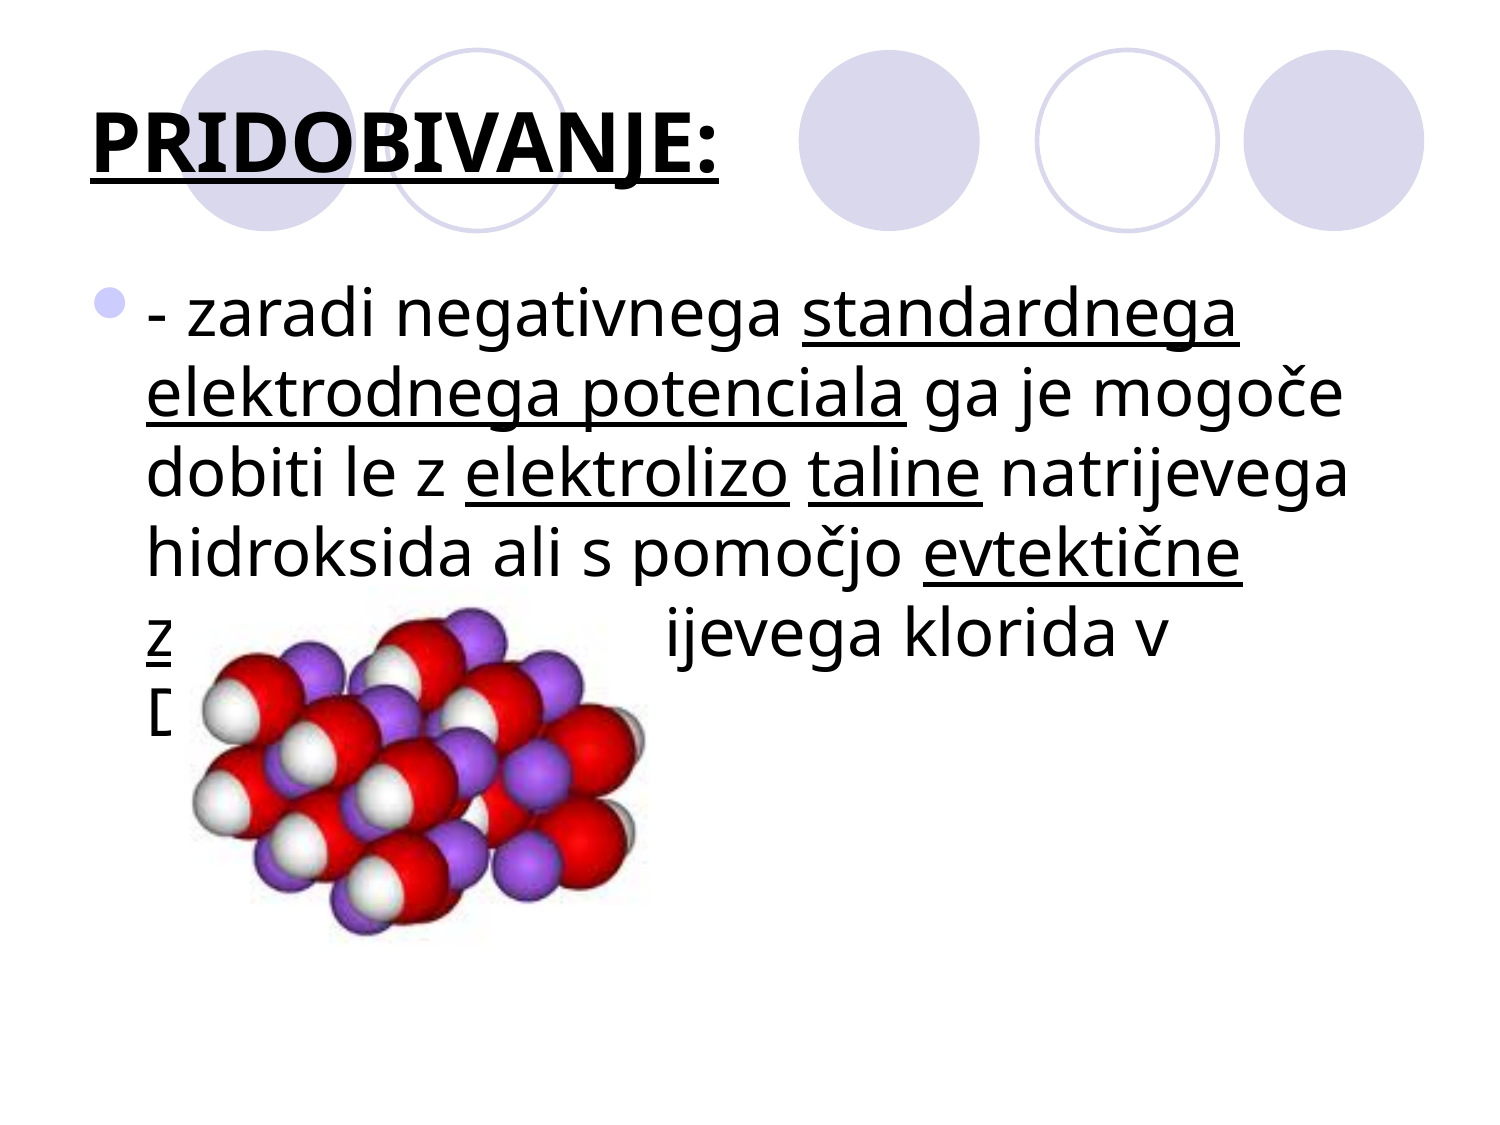

# PRIDOBIVANJE:
- zaradi negativnega standardnega elektrodnega potenciala ga je mogoče dobiti le z elektrolizo taline natrijevega hidroksida ali s pomočjo evtektične zmesi s 60% kalcijevega klorida v Downovi celici.